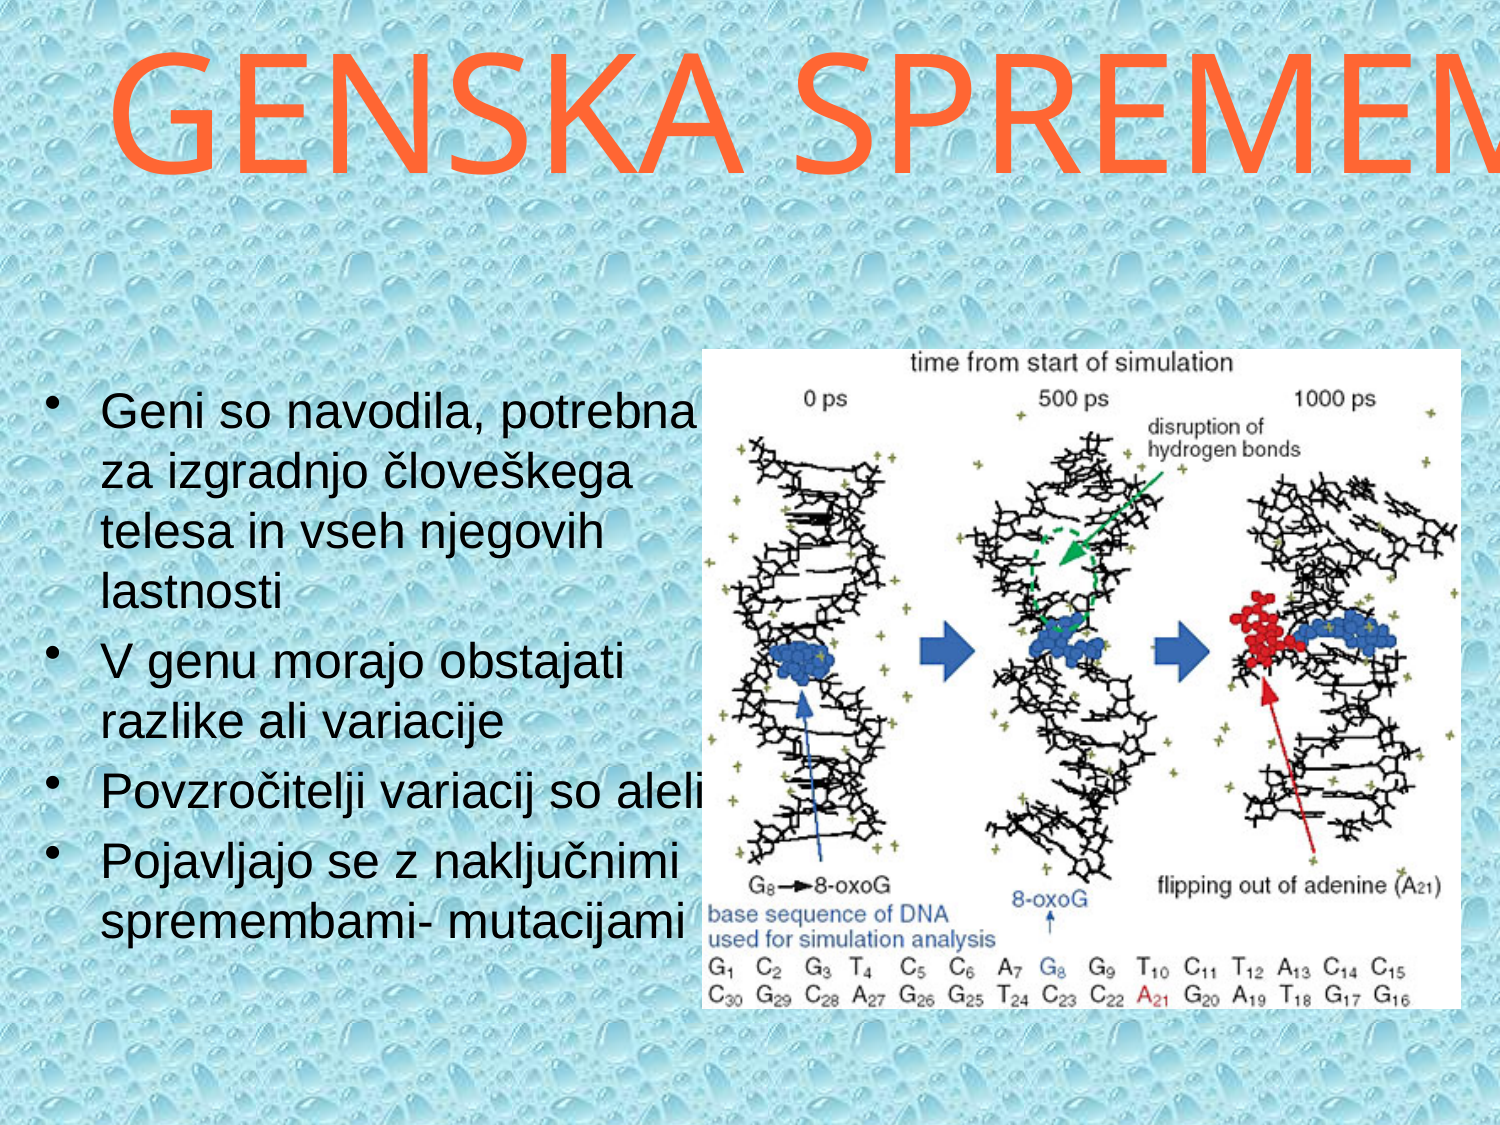

GENSKA SPREMEMBA
# Geni so navodila, potrebna za izgradnjo človeškega telesa in vseh njegovih lastnosti
V genu morajo obstajati razlike ali variacije
Povzročitelji variacij so aleli
Pojavljajo se z naključnimi spremembami- mutacijami